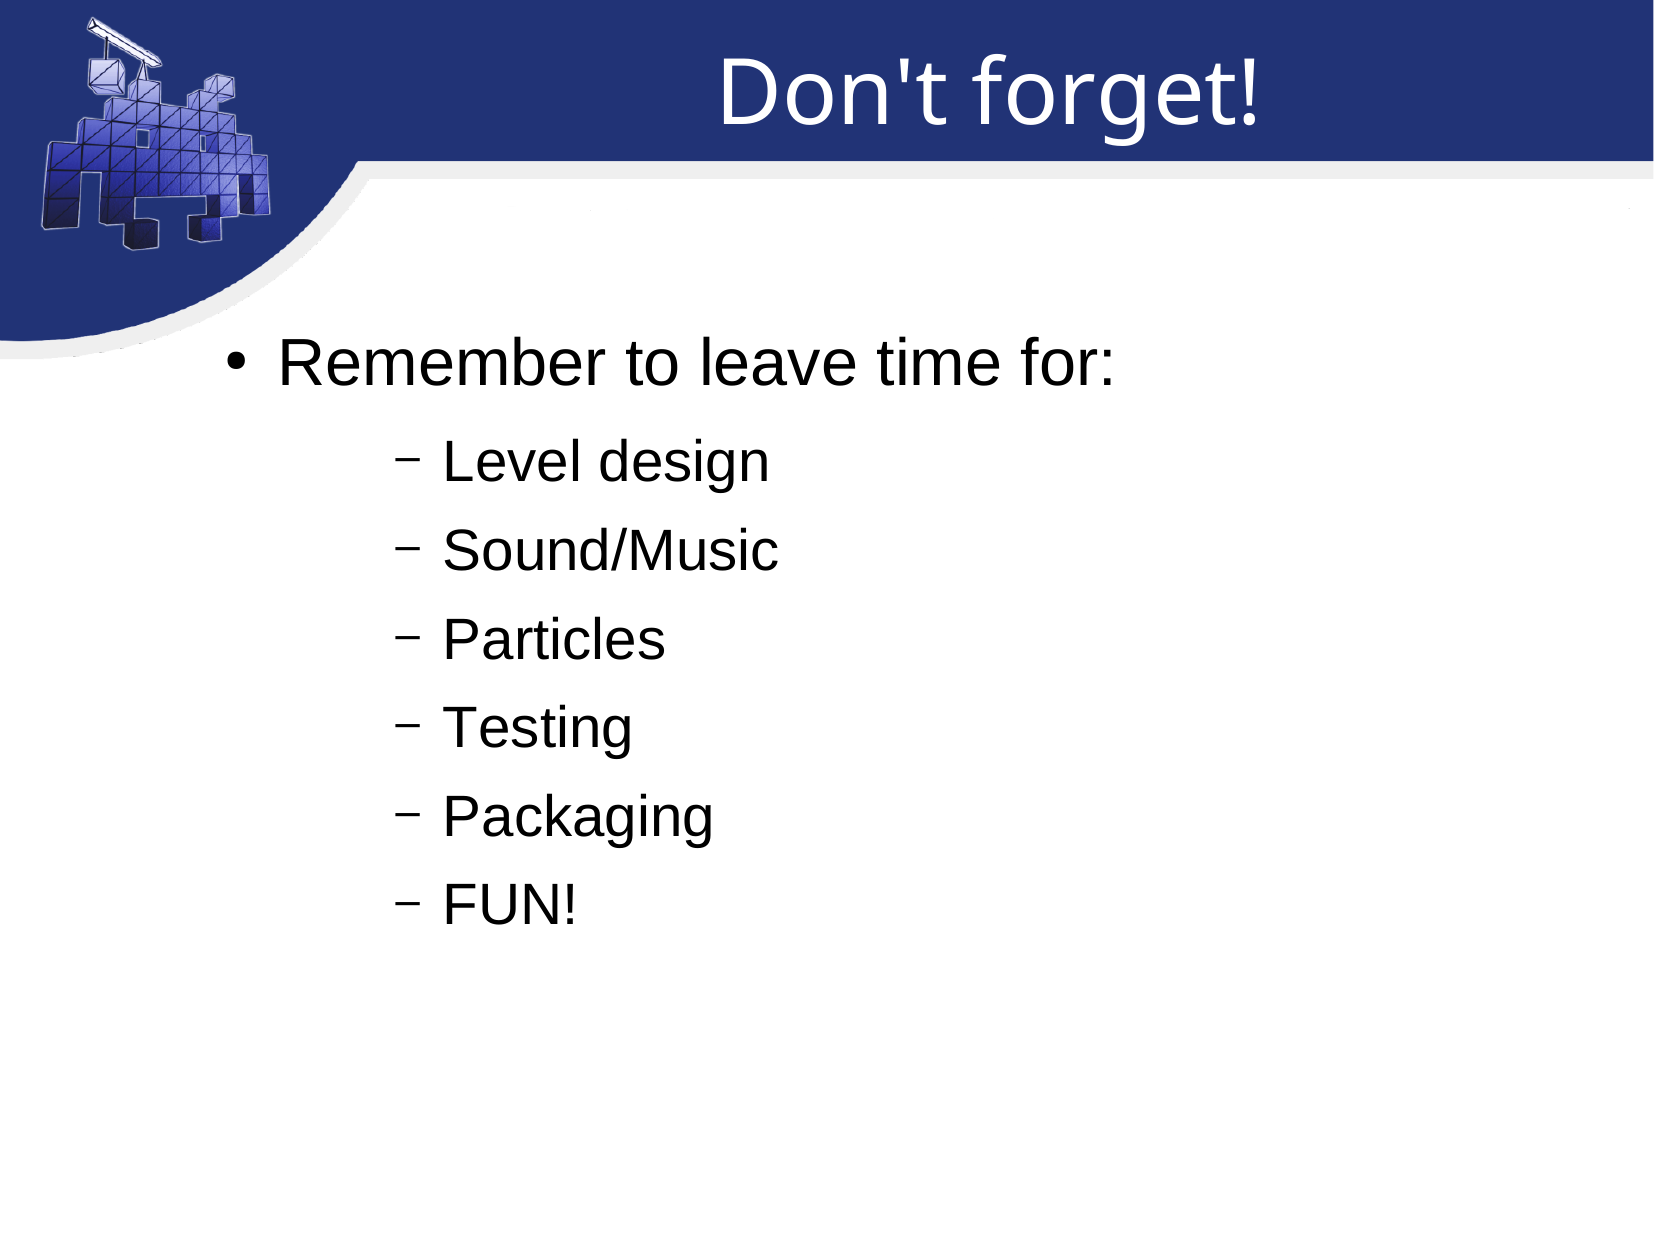

# Don't forget!
Remember to leave time for:
Level design
Sound/Music
Particles
Testing
Packaging
FUN!